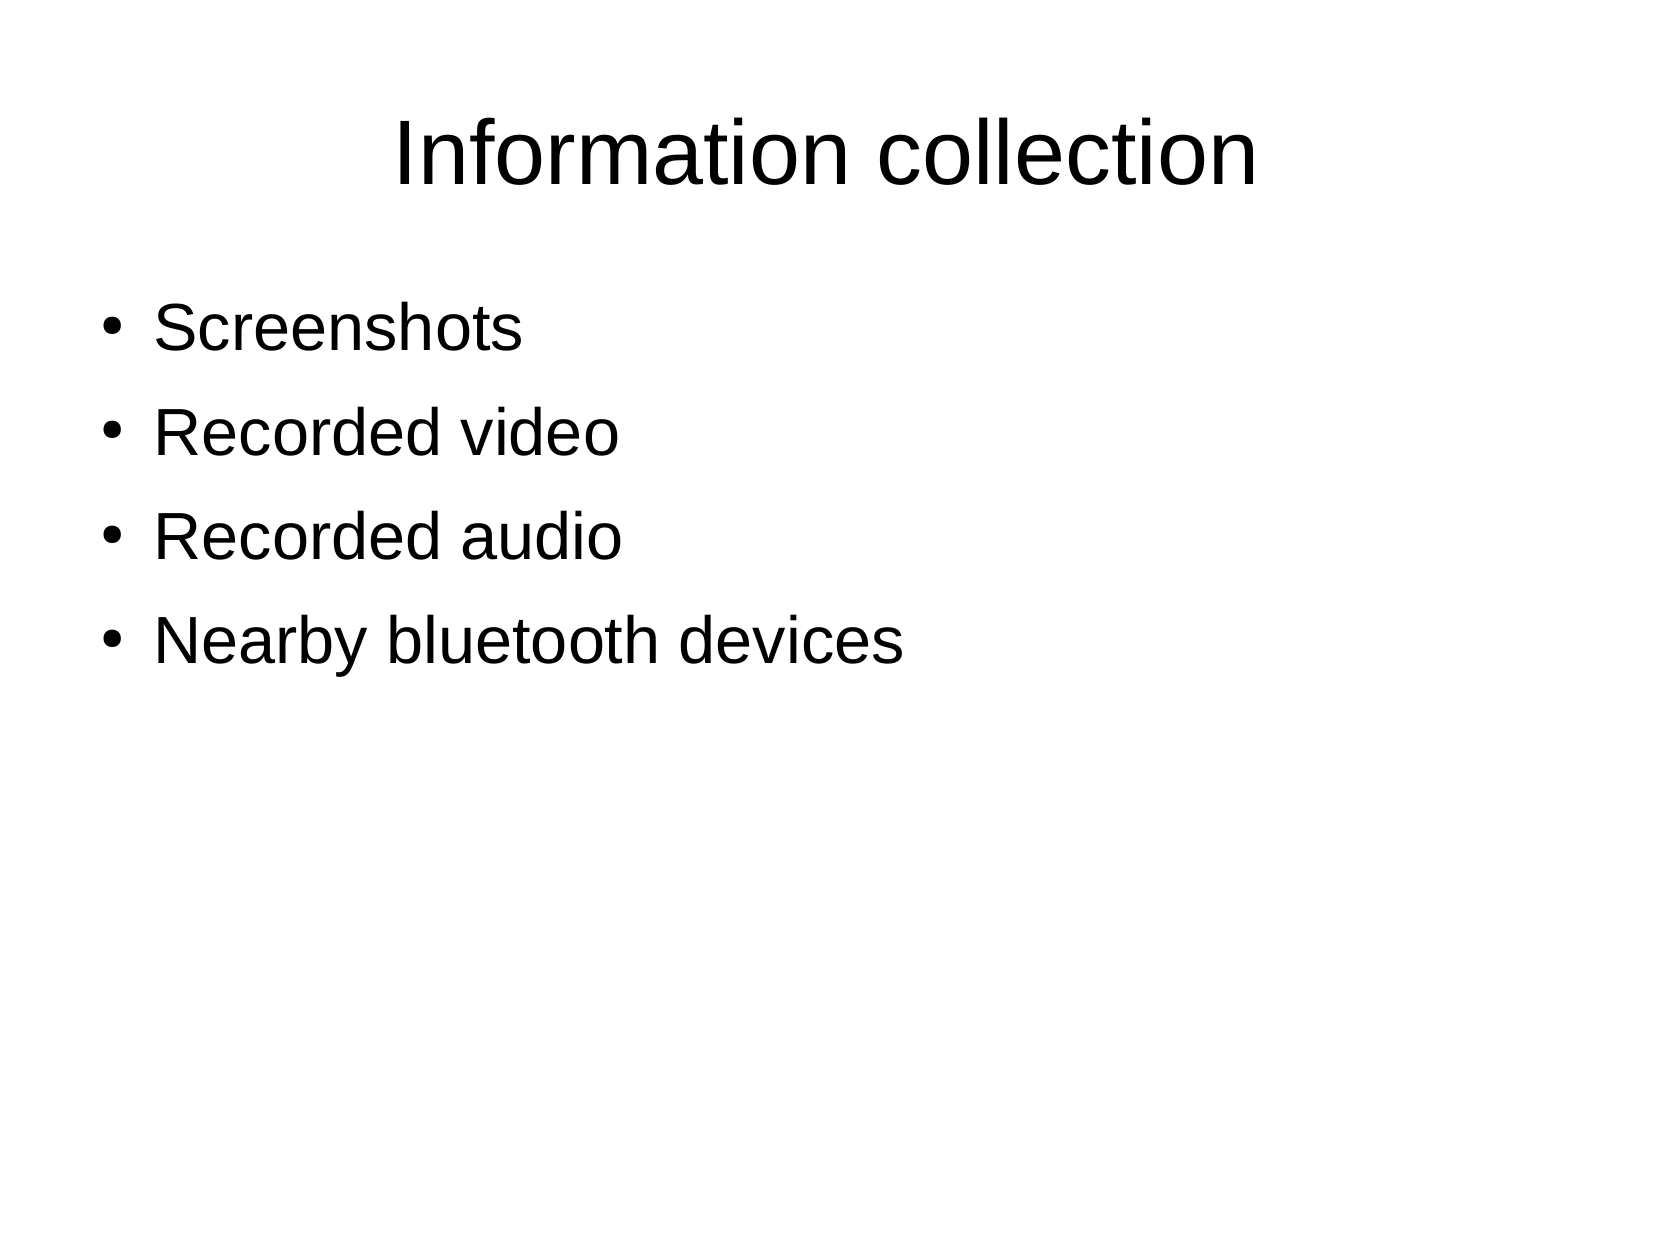

# Information collection
Screenshots
Recorded video
Recorded audio
Nearby bluetooth devices